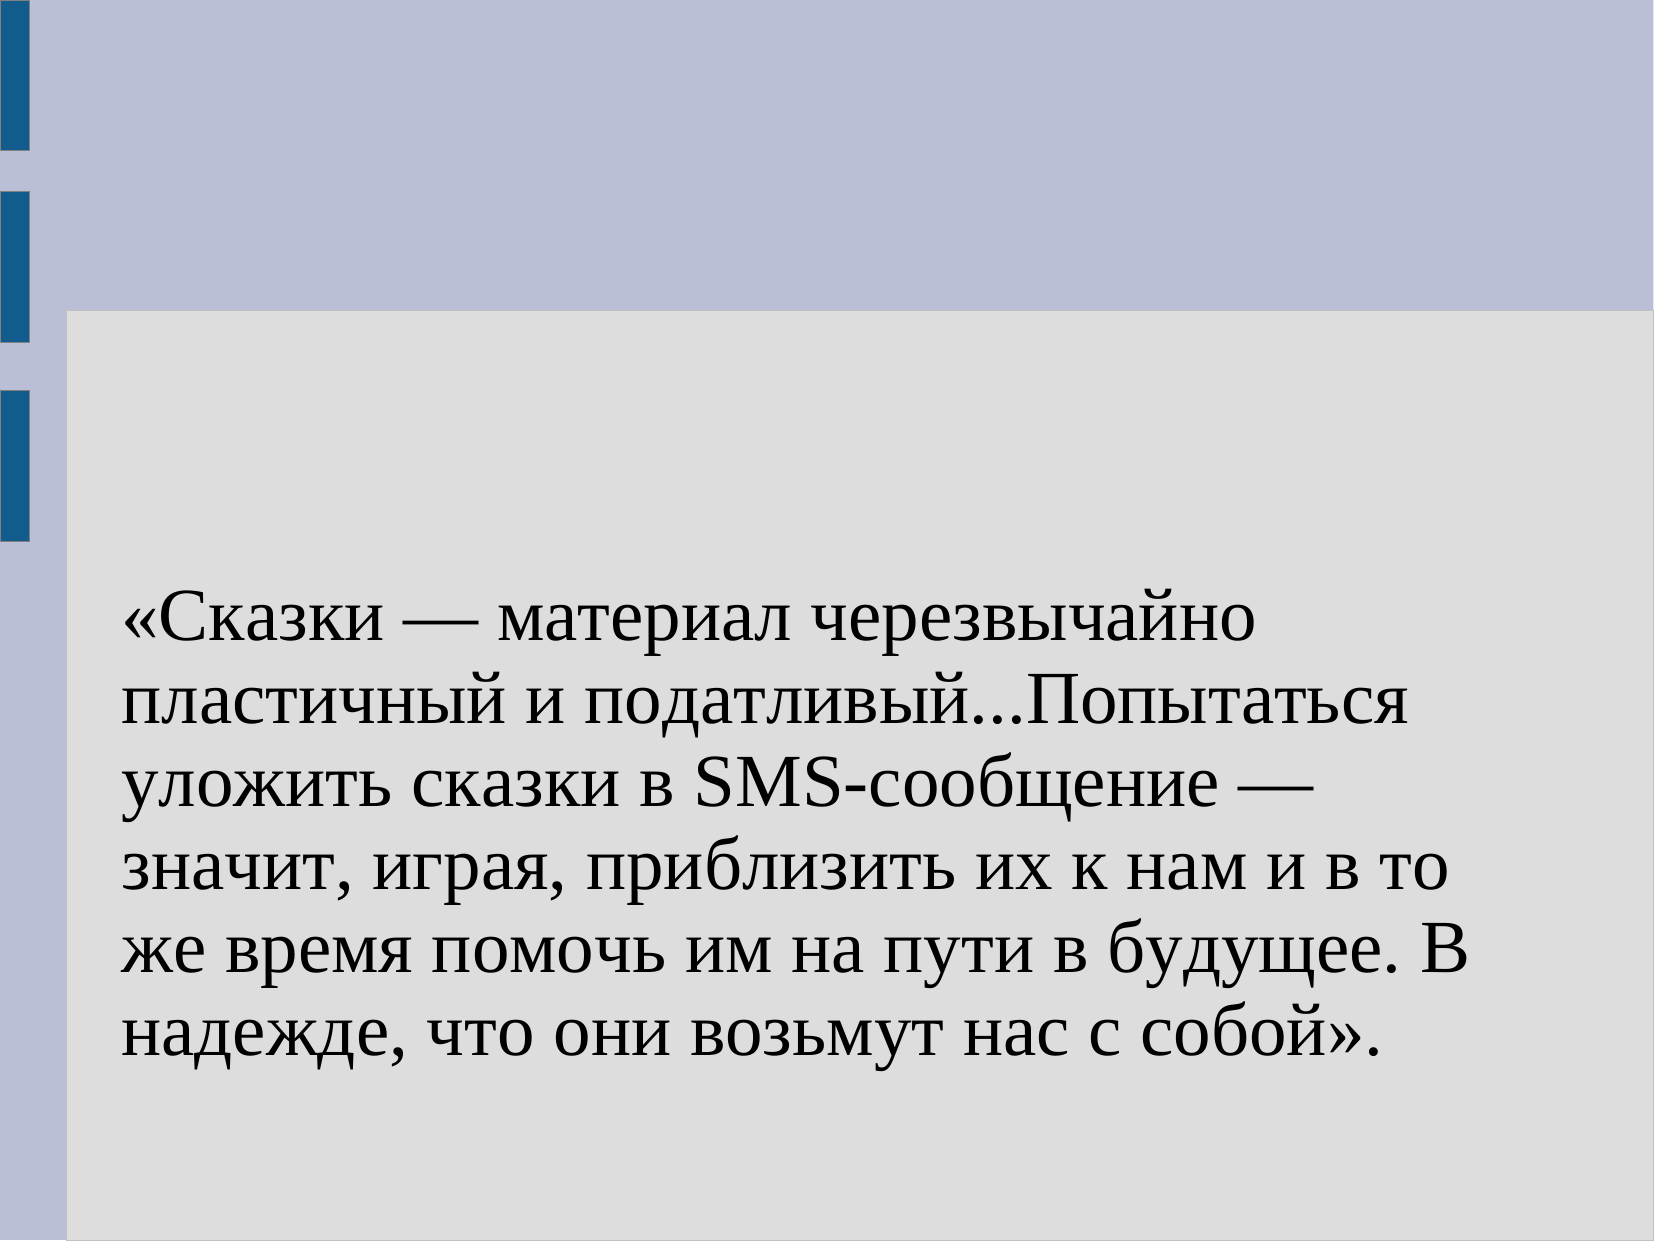

#
«Сказки — материал черезвычайно пластичный и податливый...Попытаться уложить сказки в SMS-сообщение — значит, играя, приблизить их к нам и в то же время помочь им на пути в будущее. В надежде, что они возьмут нас с собой».